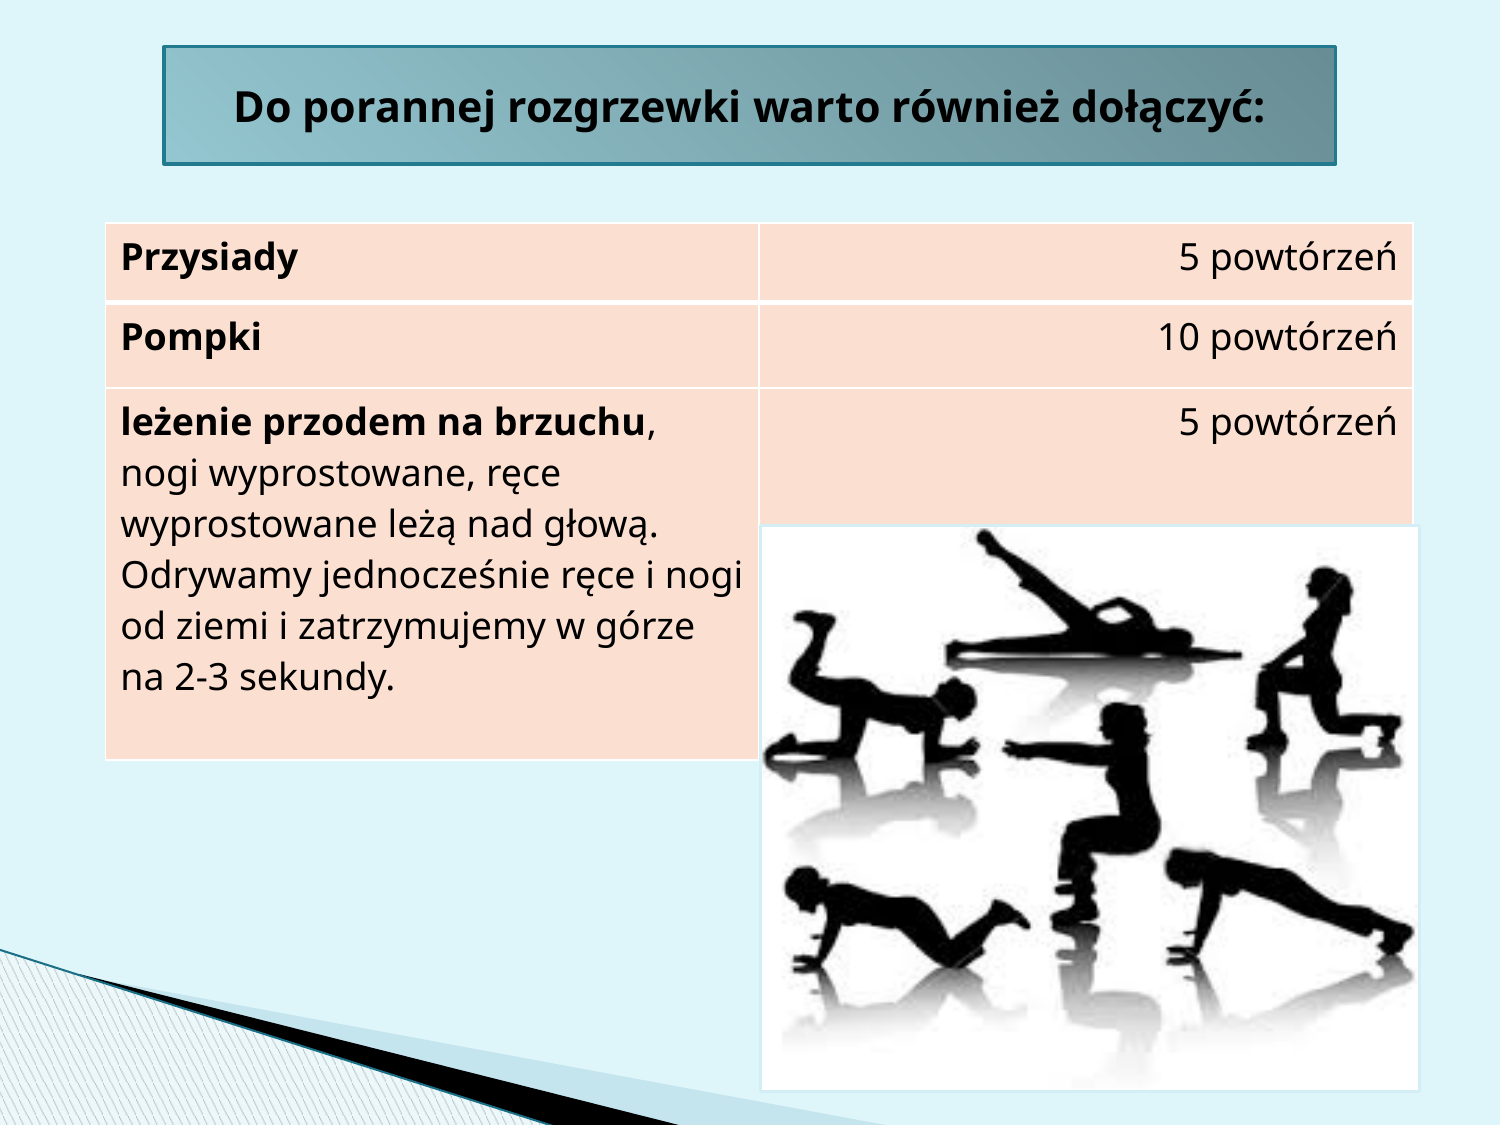

# Do porannej rozgrzewki warto również dołączyć:
| Przysiady | 5 powtórzeń |
| --- | --- |
| Pompki | 10 powtórzeń |
| leżenie przodem na brzuchu, nogi wyprostowane, ręce wyprostowane leżą nad głową. Odrywamy jednocześnie ręce i nogi od ziemi i zatrzymujemy w górze na 2-3 sekundy. | 5 powtórzeń |